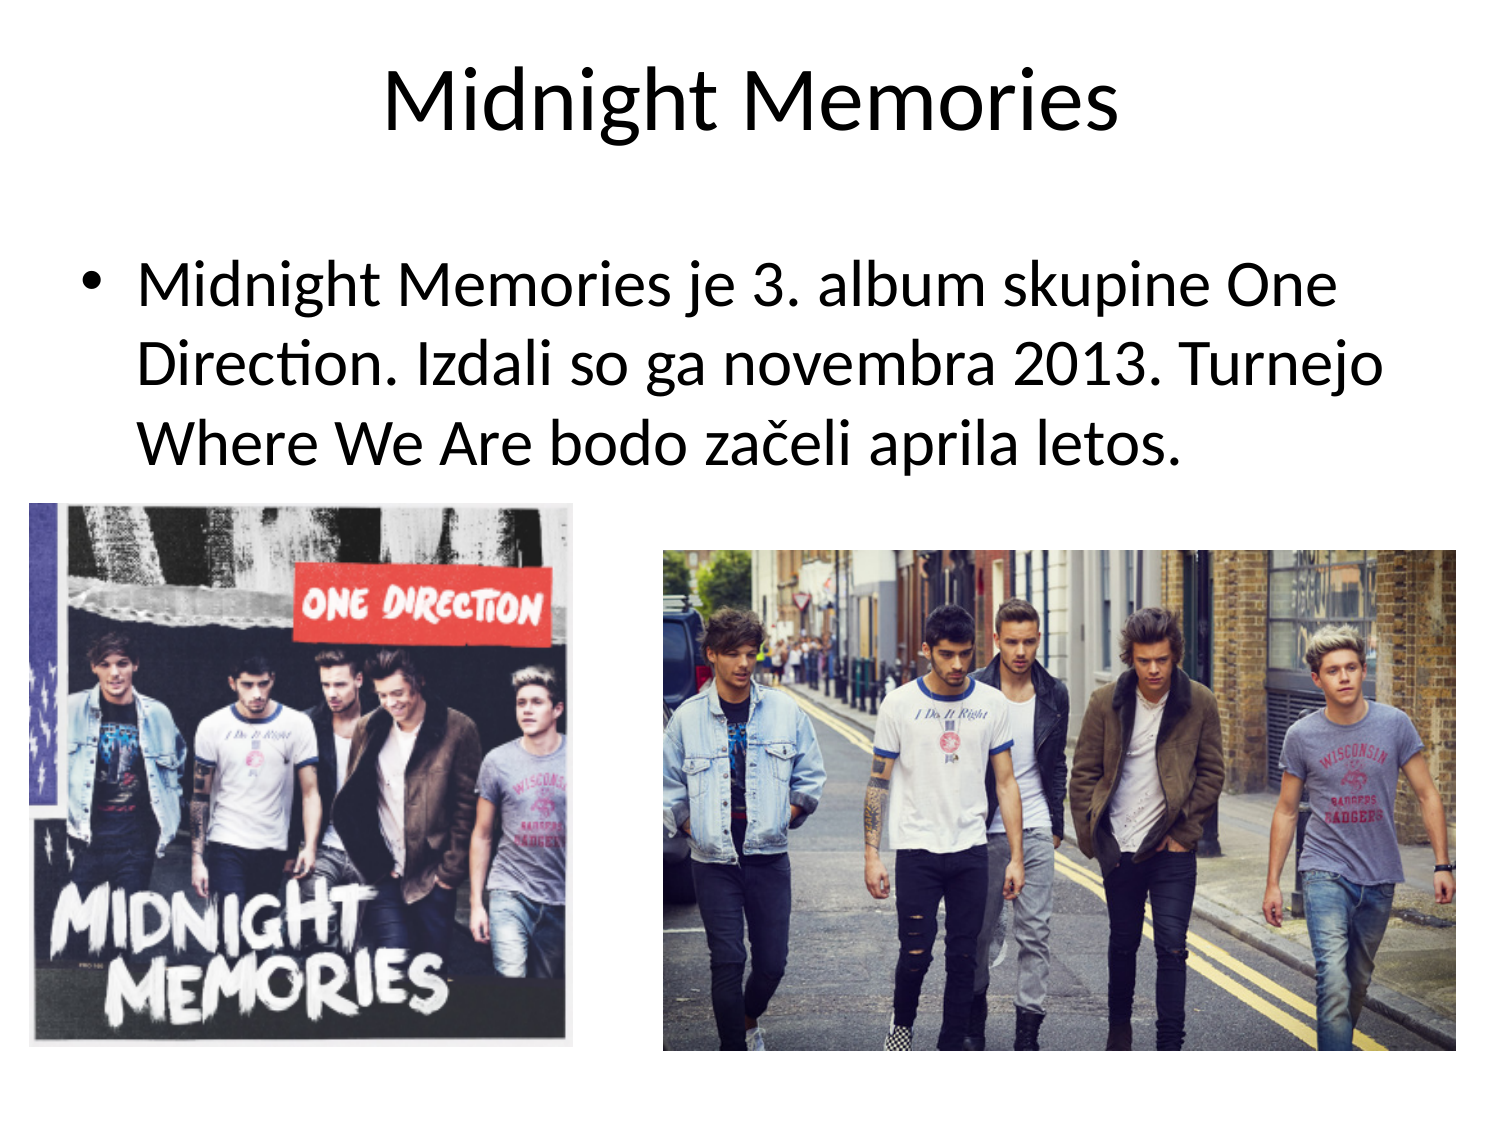

# Midnight Memories
Midnight Memories je 3. album skupine One Direction. Izdali so ga novembra 2013. Turnejo Where We Are bodo začeli aprila letos.